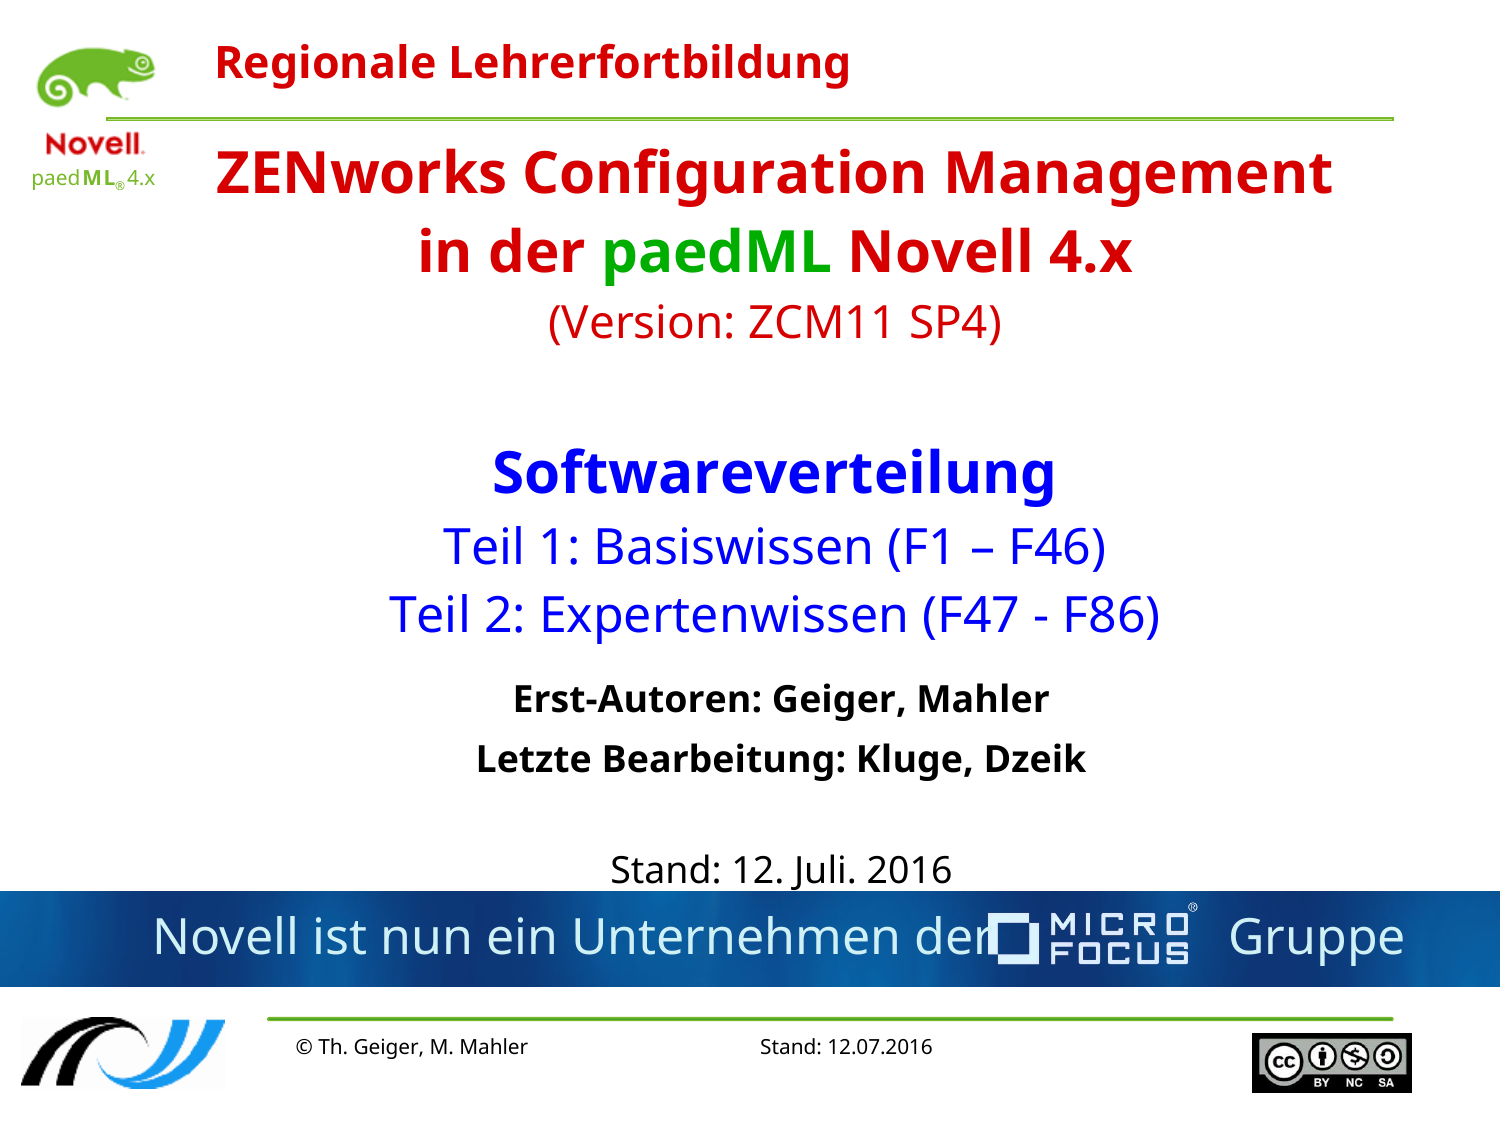

Regionale Lehrerfortbildung
# ZENworks Configuration Management in der paedML Novell 4.x (Version: ZCM11 SP4) Softwareverteilung Teil 1: Basiswissen (F1 – F46) Teil 2: Expertenwissen (F47 - F86)
Erst-Autoren: Geiger, Mahler
Letzte Bearbeitung: Kluge, Dzeik
Stand: 12. Juli. 2016
Novell ist nun ein Unternehmen der Gruppe
© Th. Geiger, M. Mahler
12.07.2016
1